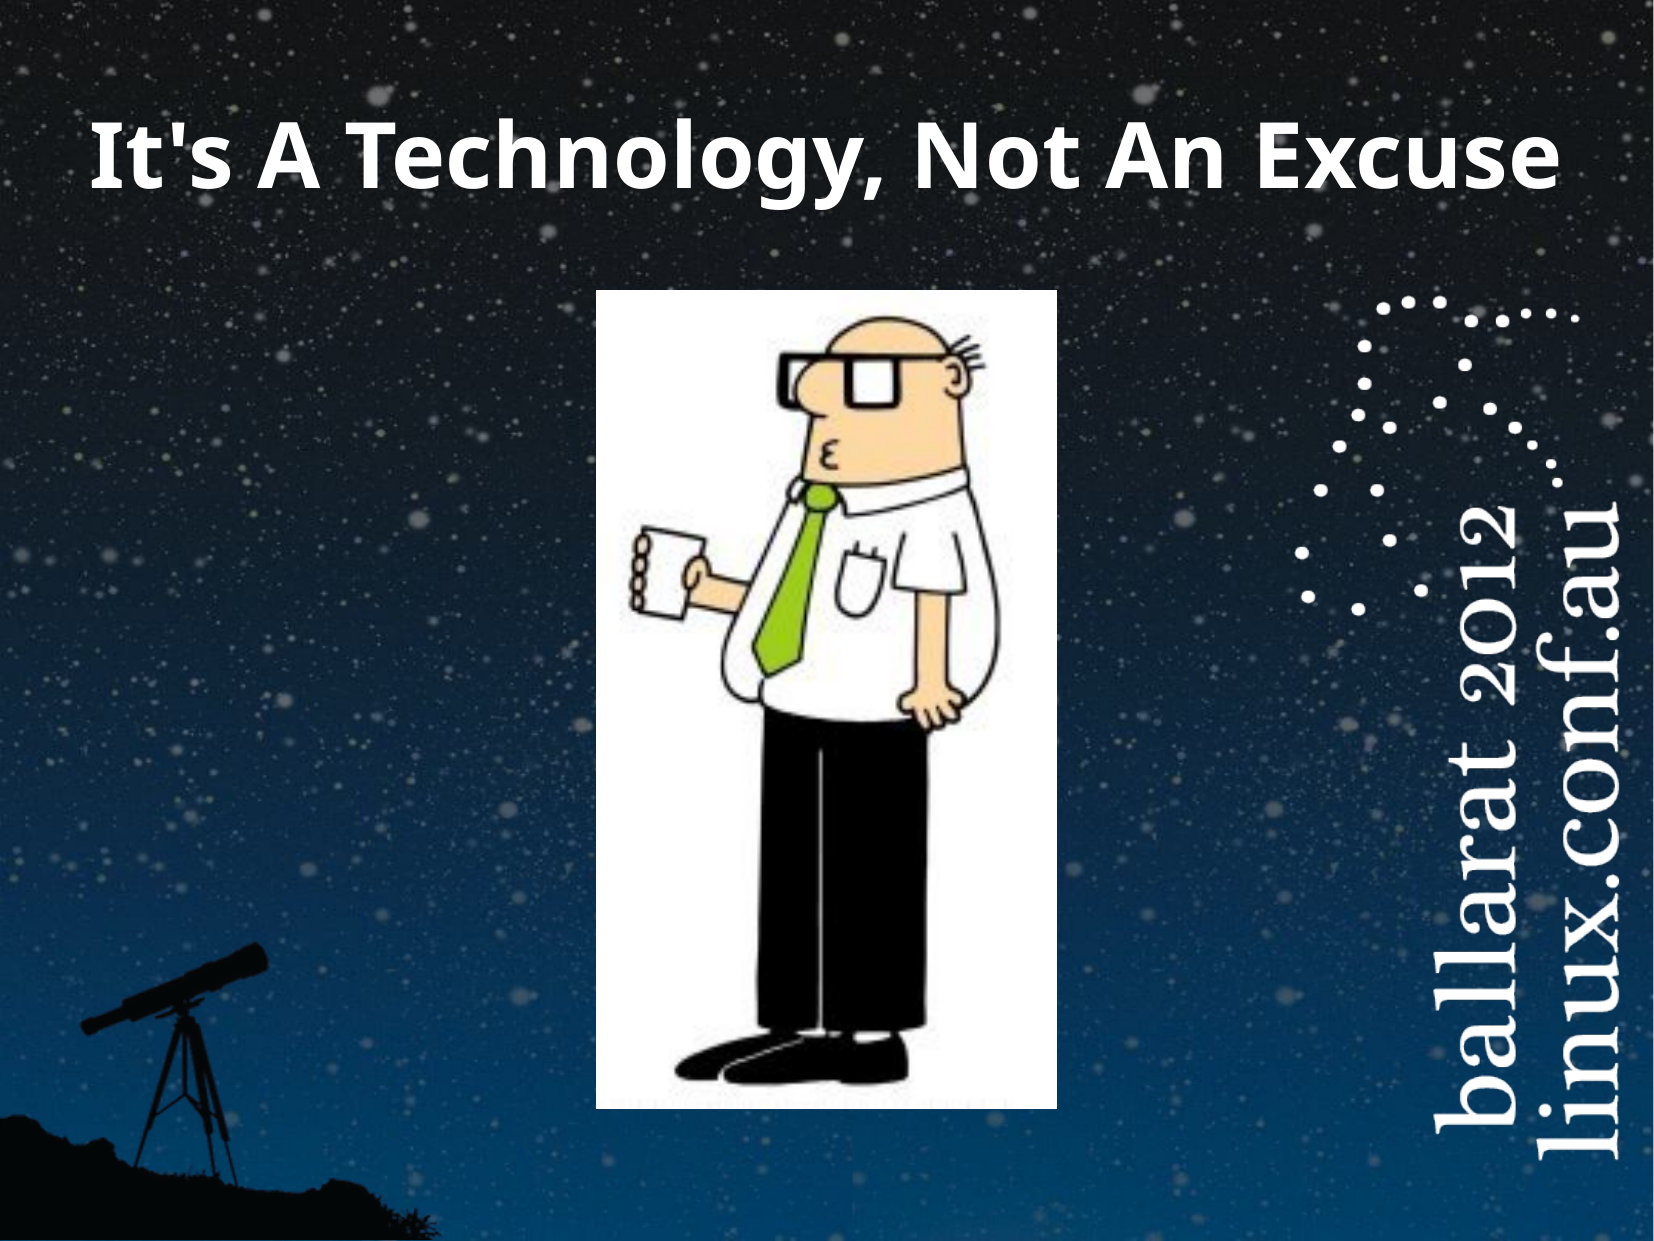

# It's A Technology, Not An Excuse